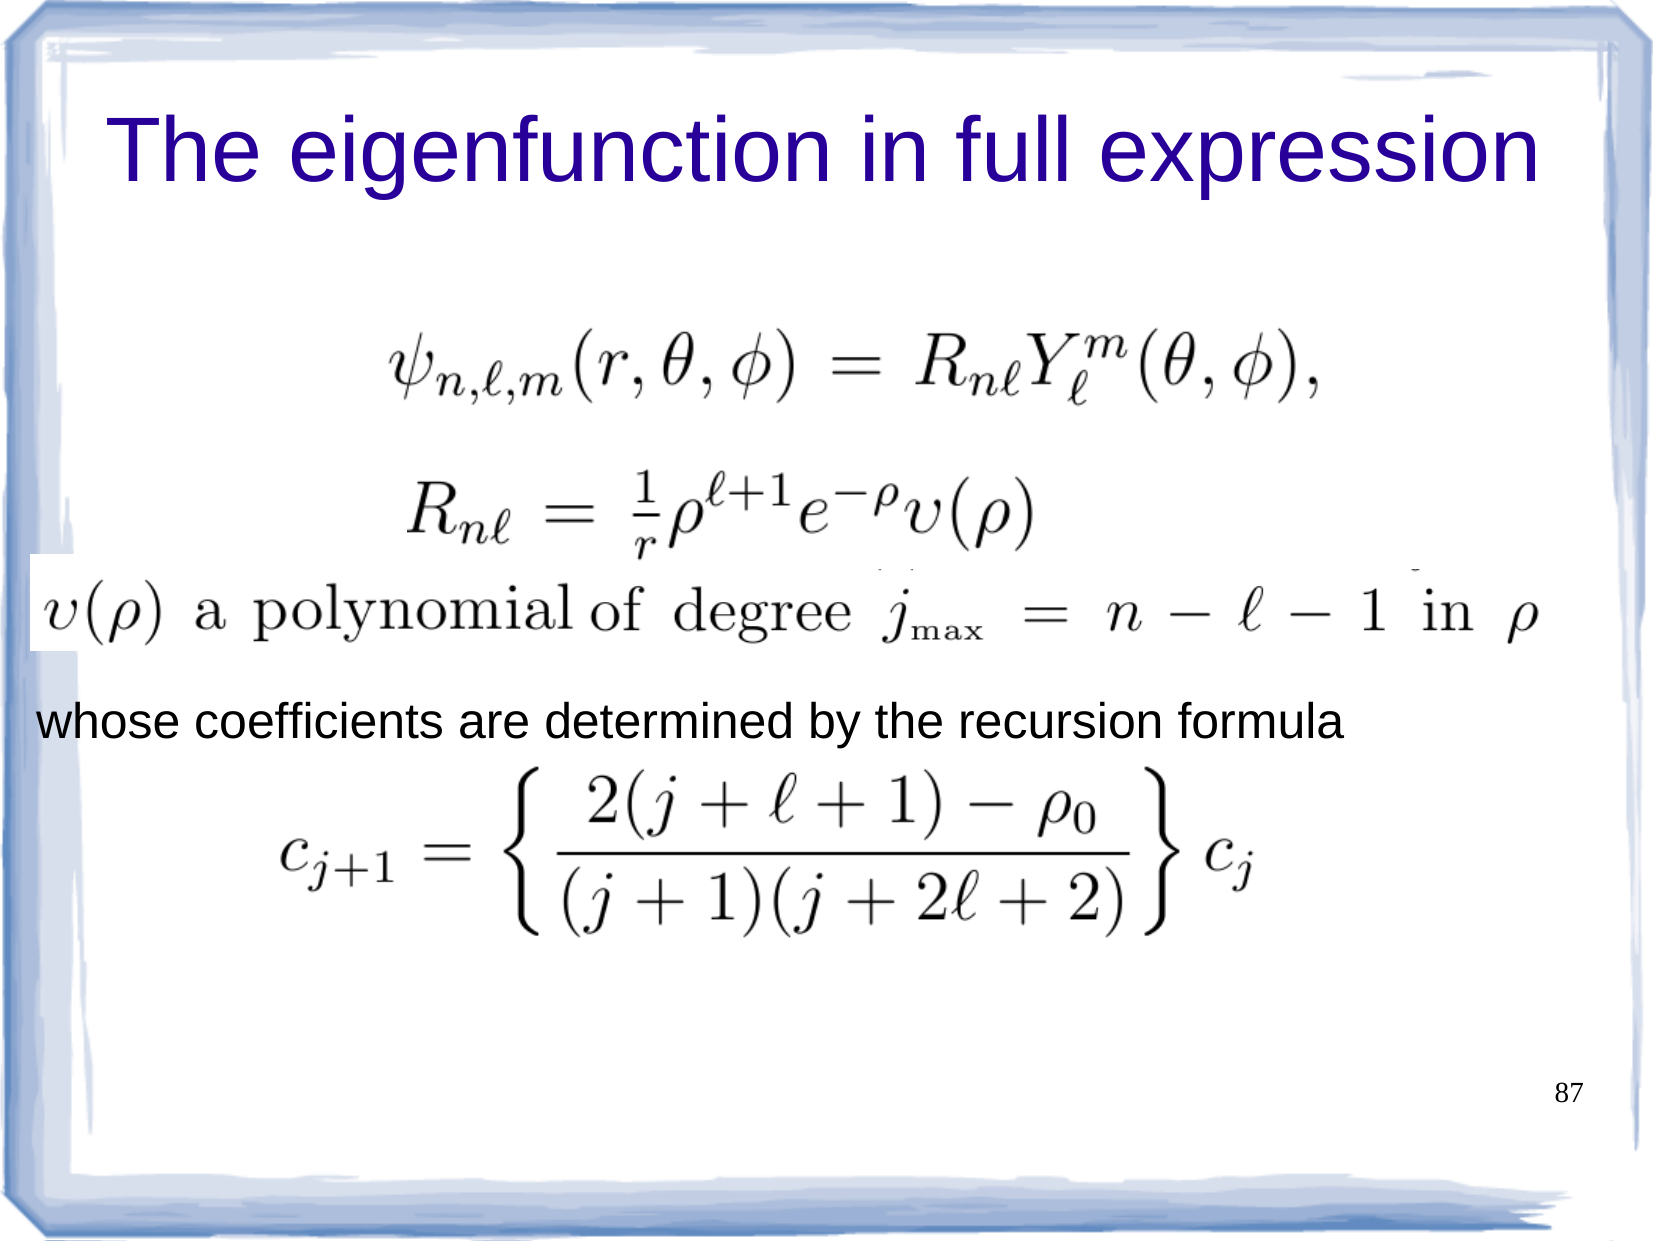

# The eigenfunction in full expression
whose coefficients are determined by the recursion formula
87